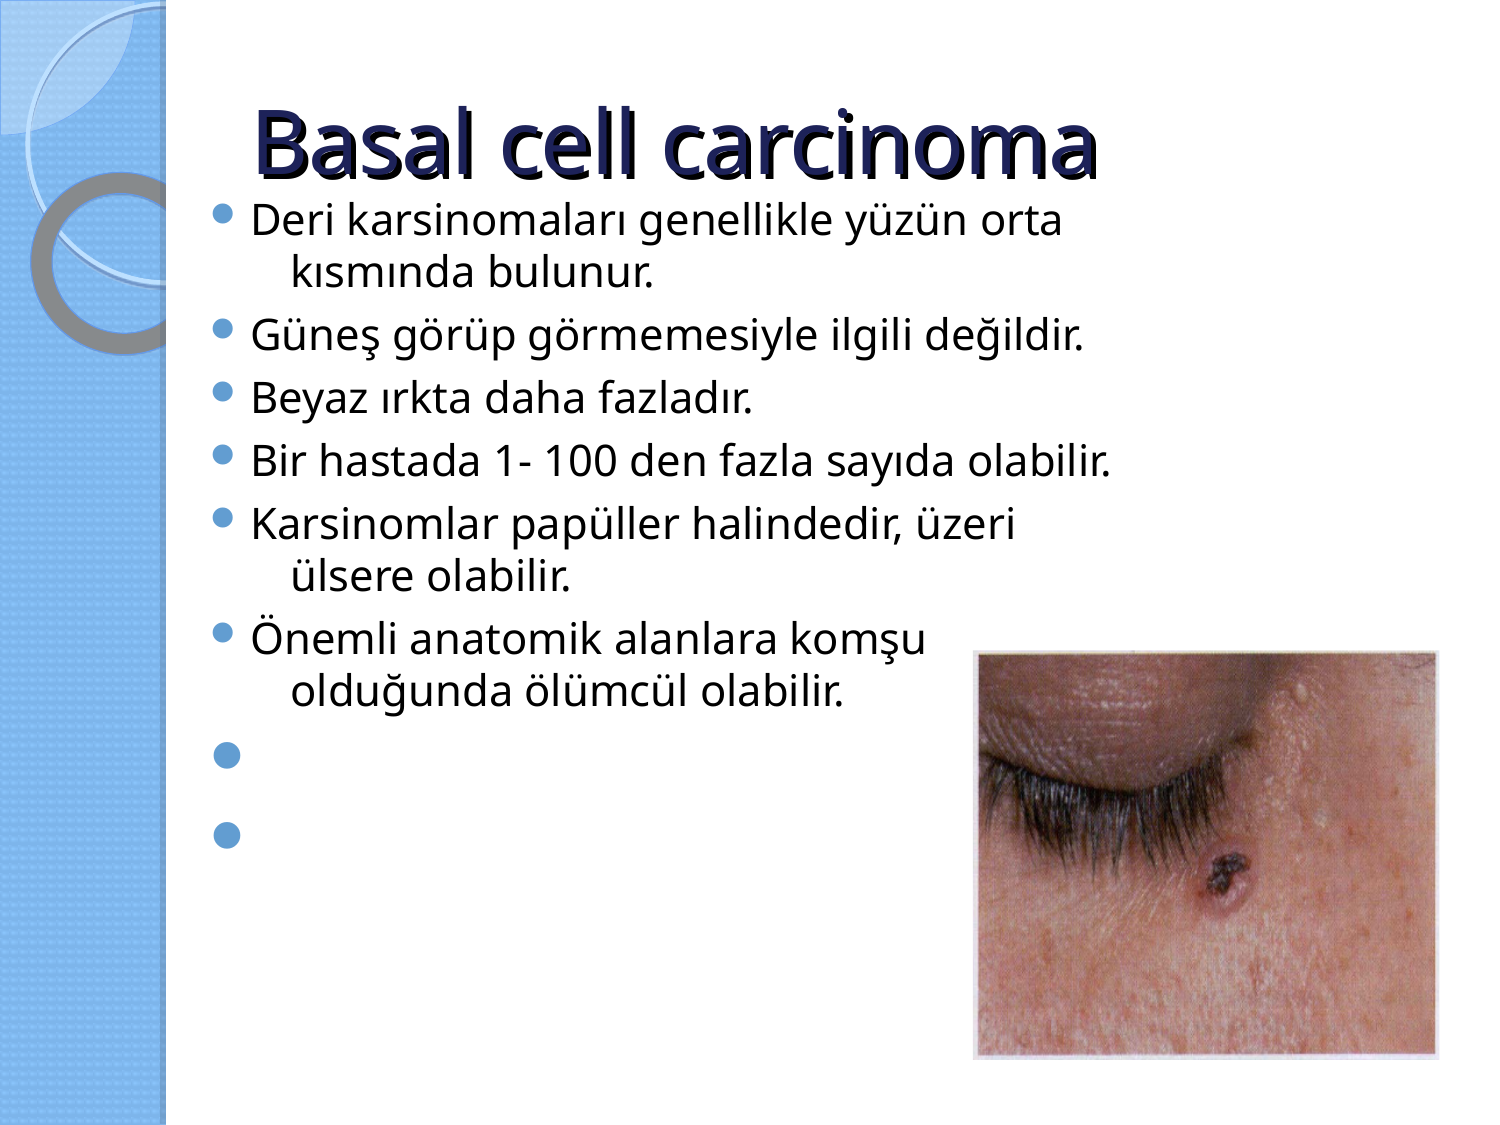

# Basal cell carcinoma
Deri karsinomaları genellikle yüzün orta kısmında bulunur.
Güneş görüp görmemesiyle ilgili değildir.
Beyaz ırkta daha fazladır.
Bir hastada 1- 100 den fazla sayıda olabilir.
Karsinomlar papüller halindedir, üzeri ülsere olabilir.
Önemli anatomik alanlara komşu olduğunda ölümcül olabilir.